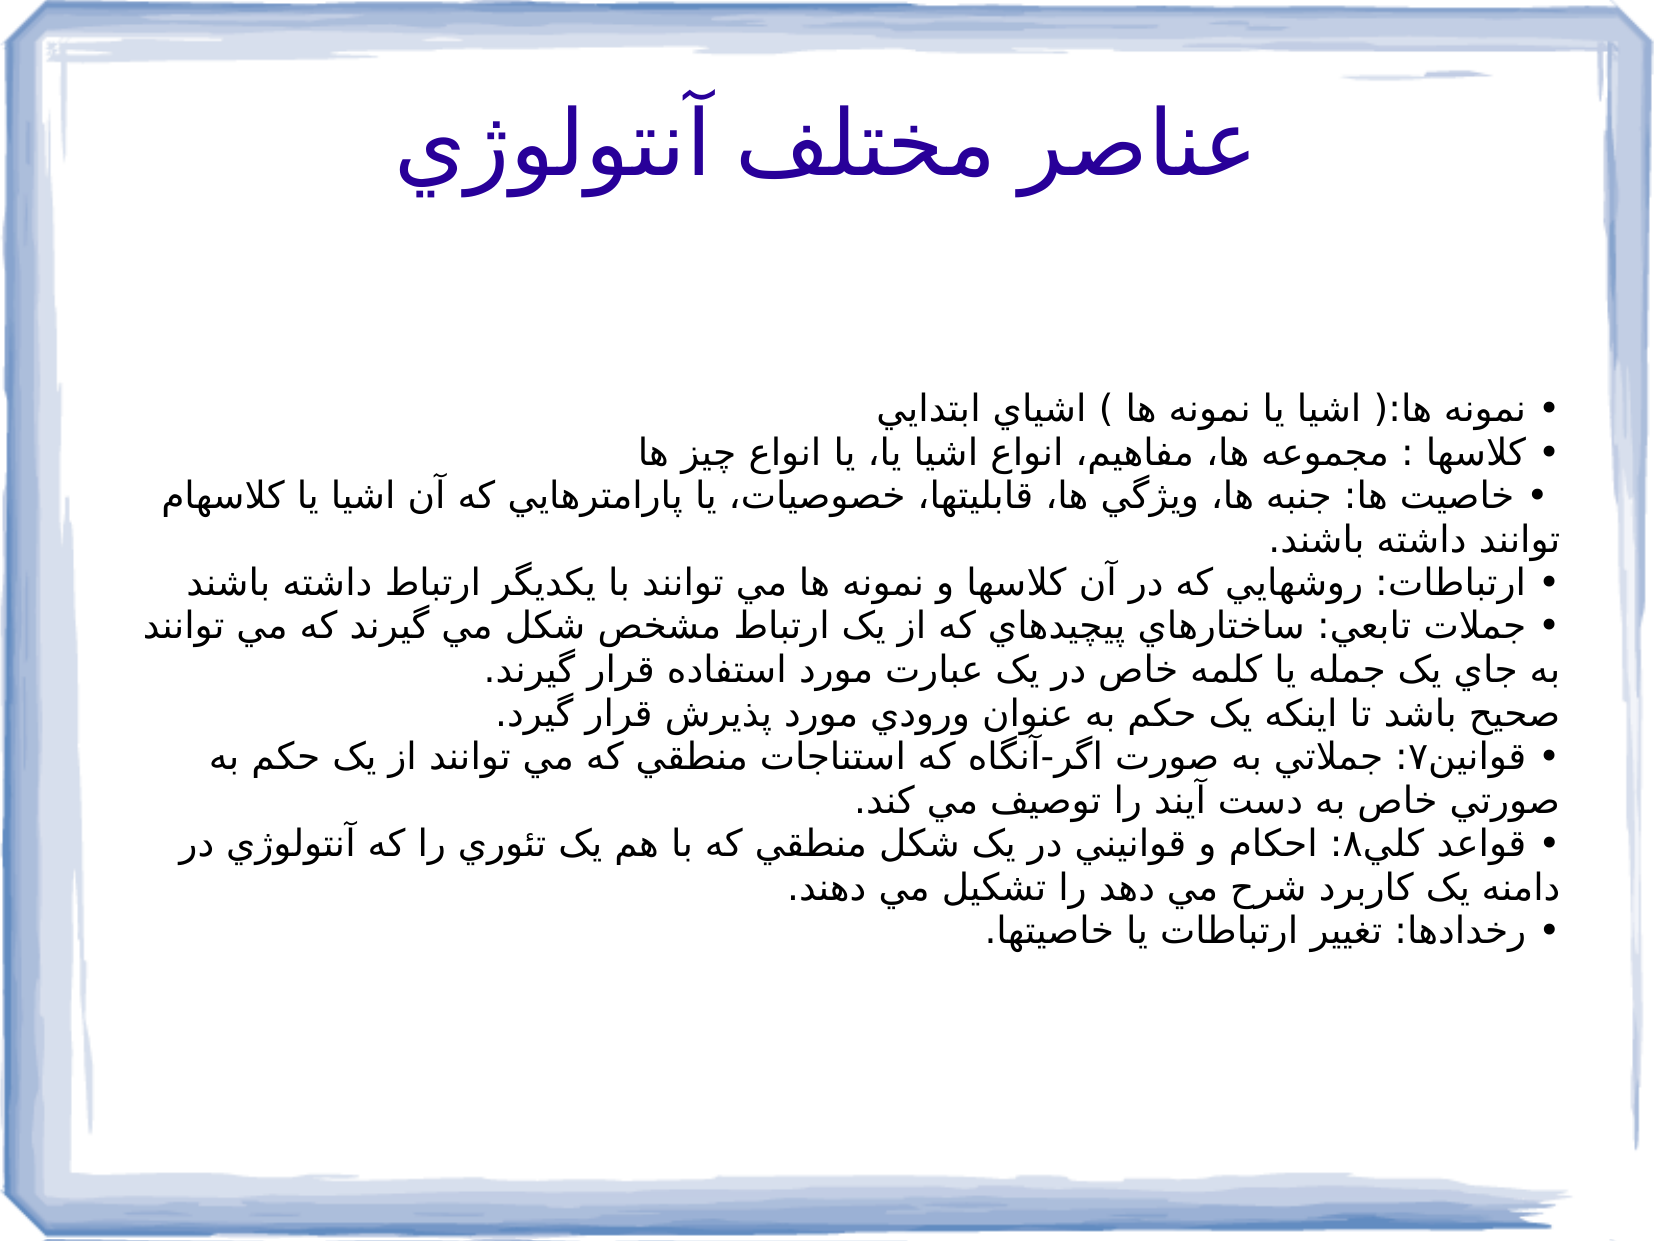

# عناصر مختلف آنتولوژي
‬
‫• نمونه ها:( اشيا يا نمونه ها ) اشياي ابتدايي‬
‫• کلاسها : مجموعه ها، مفاهيم، انواع اشيا يا، يا انواع چيز ها‬
‫• خاصيت ها: جنبه ها، ويژگي ها، قابليتها، خصوصيات، يا پارامترهايي که آن اشيا يا کلاسهام ‬
‫توانند داشته باشند.‬
‫• ارتباطات: روشهايي که در آن کلاسها و نمونه ها مي توانند با يکديگر ارتباط داشته باشند‬
‫• جملات تابعي: ساختارهاي پيچيدهاي که از يک ارتباط مشخص شکل مي گيرند که مي توانند‬
‫به جاي يک جمله يا کلمه خاص در يک عبارت مورد استفاده قرار گيرند.‬‬
‫صحيح باشد تا اينکه يک حکم به عنوان ورودي مورد پذيرش قرار گيرد.‬
‫• قوانين٧: جملاتي به صورت اگر-آنگاه که استناجات منطقي که مي توانند از يک حکم به‬
‫صورتي خاص به دست آيند را توصيف مي کند.‬
‫• قواعد کلي٨: احکام و قوانيني در يک شکل منطقي که با هم يک تئوري را که آنتولوژي در‬
‫دامنه يک کاربرد شرح مي دهد را تشکيل مي دهند.‬
‫• رخدادها: تغيير ارتباطات يا خاصيتها.‬